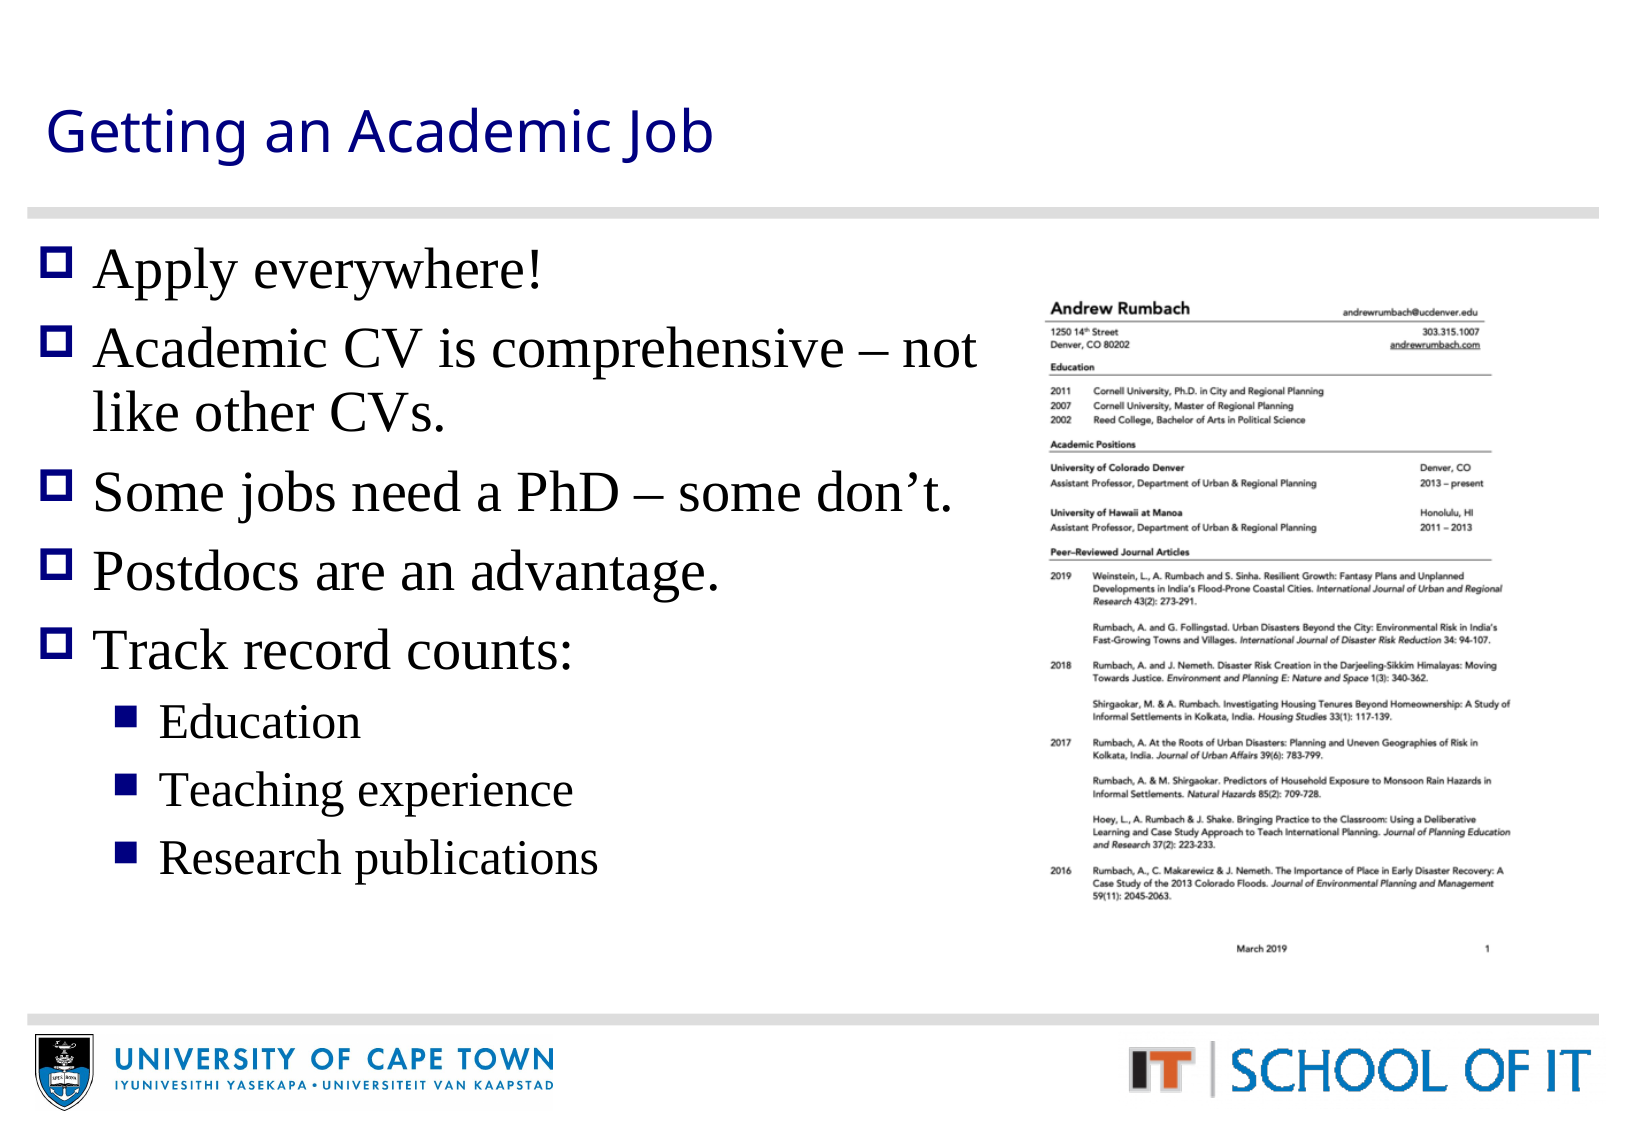

# Getting an Academic Job
Apply everywhere!
Academic CV is comprehensive – not like other CVs.
Some jobs need a PhD – some don’t.
Postdocs are an advantage.
Track record counts:
Education
Teaching experience
Research publications